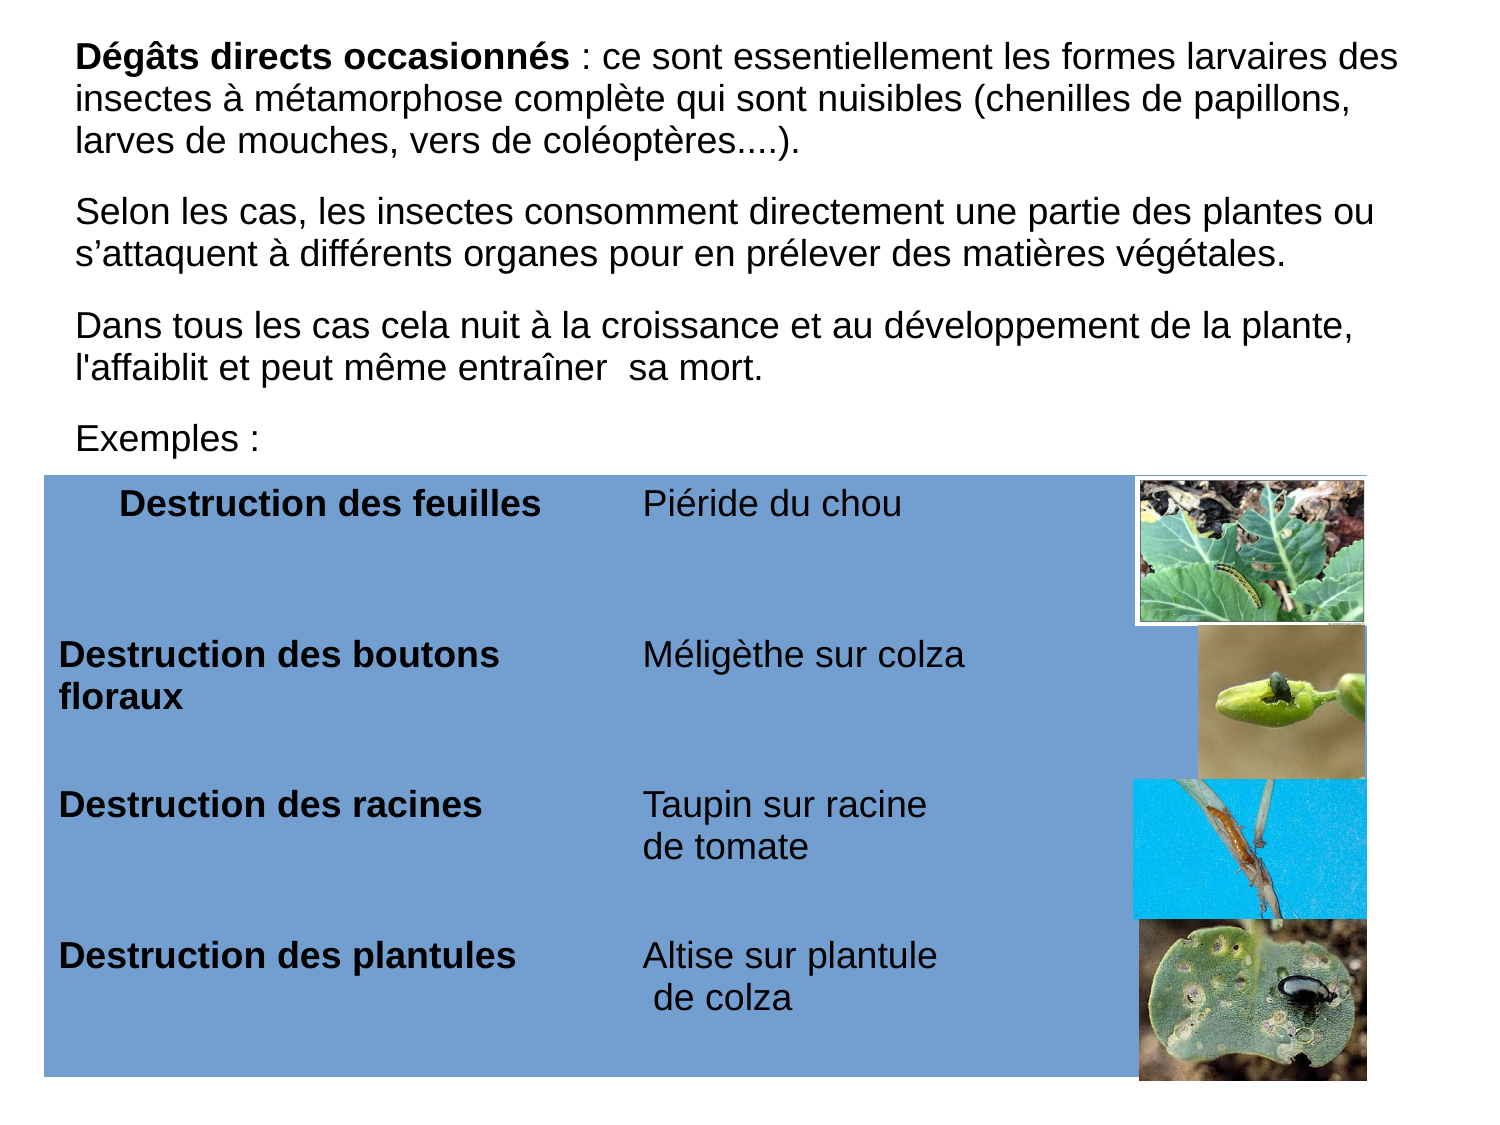

# Dégâts directs occasionnés : ce sont essentiellement les formes larvaires des insectes à métamorphose complète qui sont nuisibles (chenilles de papillons, larves de mouches, vers de coléoptères....).
Selon les cas, les insectes consomment directement une partie des plantes ou s’attaquent à différents organes pour en prélever des matières végétales.
Dans tous les cas cela nuit à la croissance et au développement de la plante, l'affaiblit et peut même entraîner sa mort.
Exemples :
| Destruction des feuilles | Piéride du chou |
| --- | --- |
| Destruction des boutons floraux | Méligèthe sur colza |
| Destruction des racines | Taupin sur racine de tomate |
| Destruction des plantules | Altise sur plantule de colza |